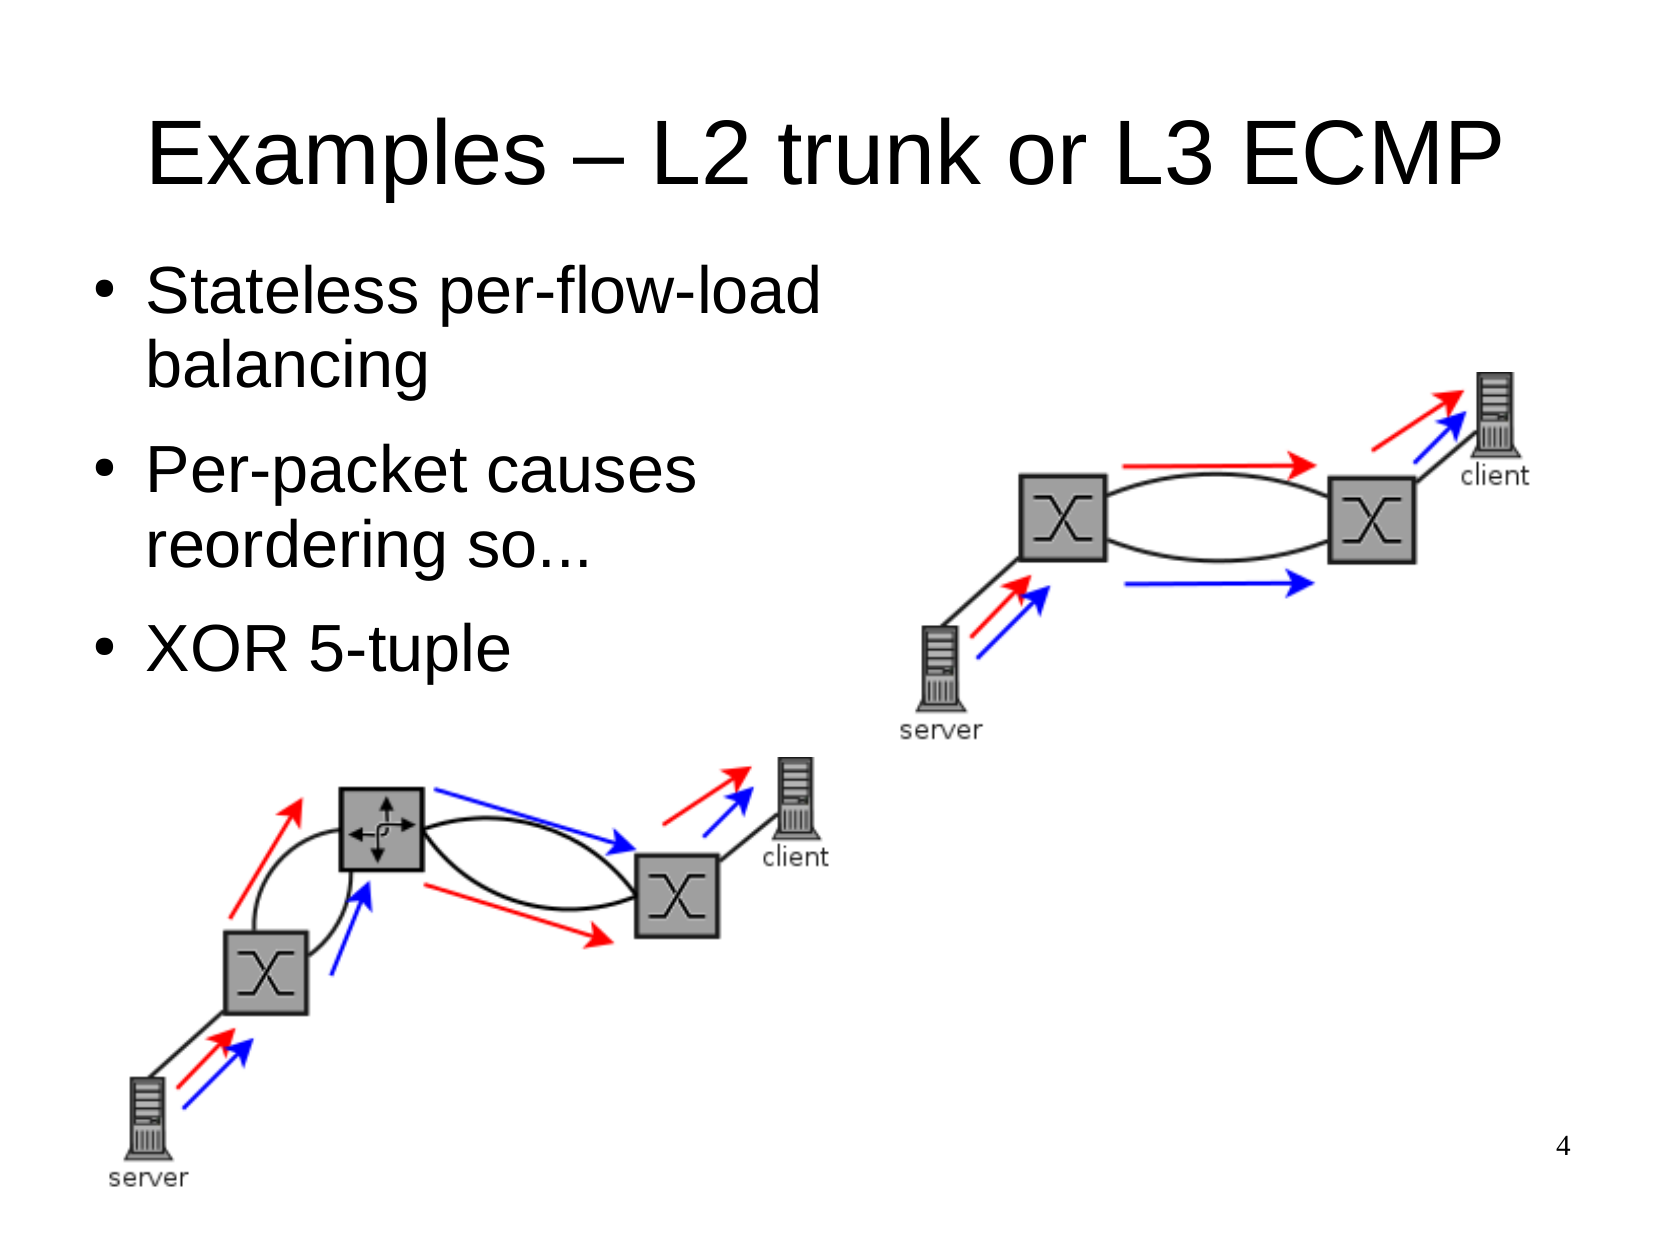

# Examples – L2 trunk or L3 ECMP
Stateless per-flow-load balancing
Per-packet causes reordering so...
XOR 5-tuple
4